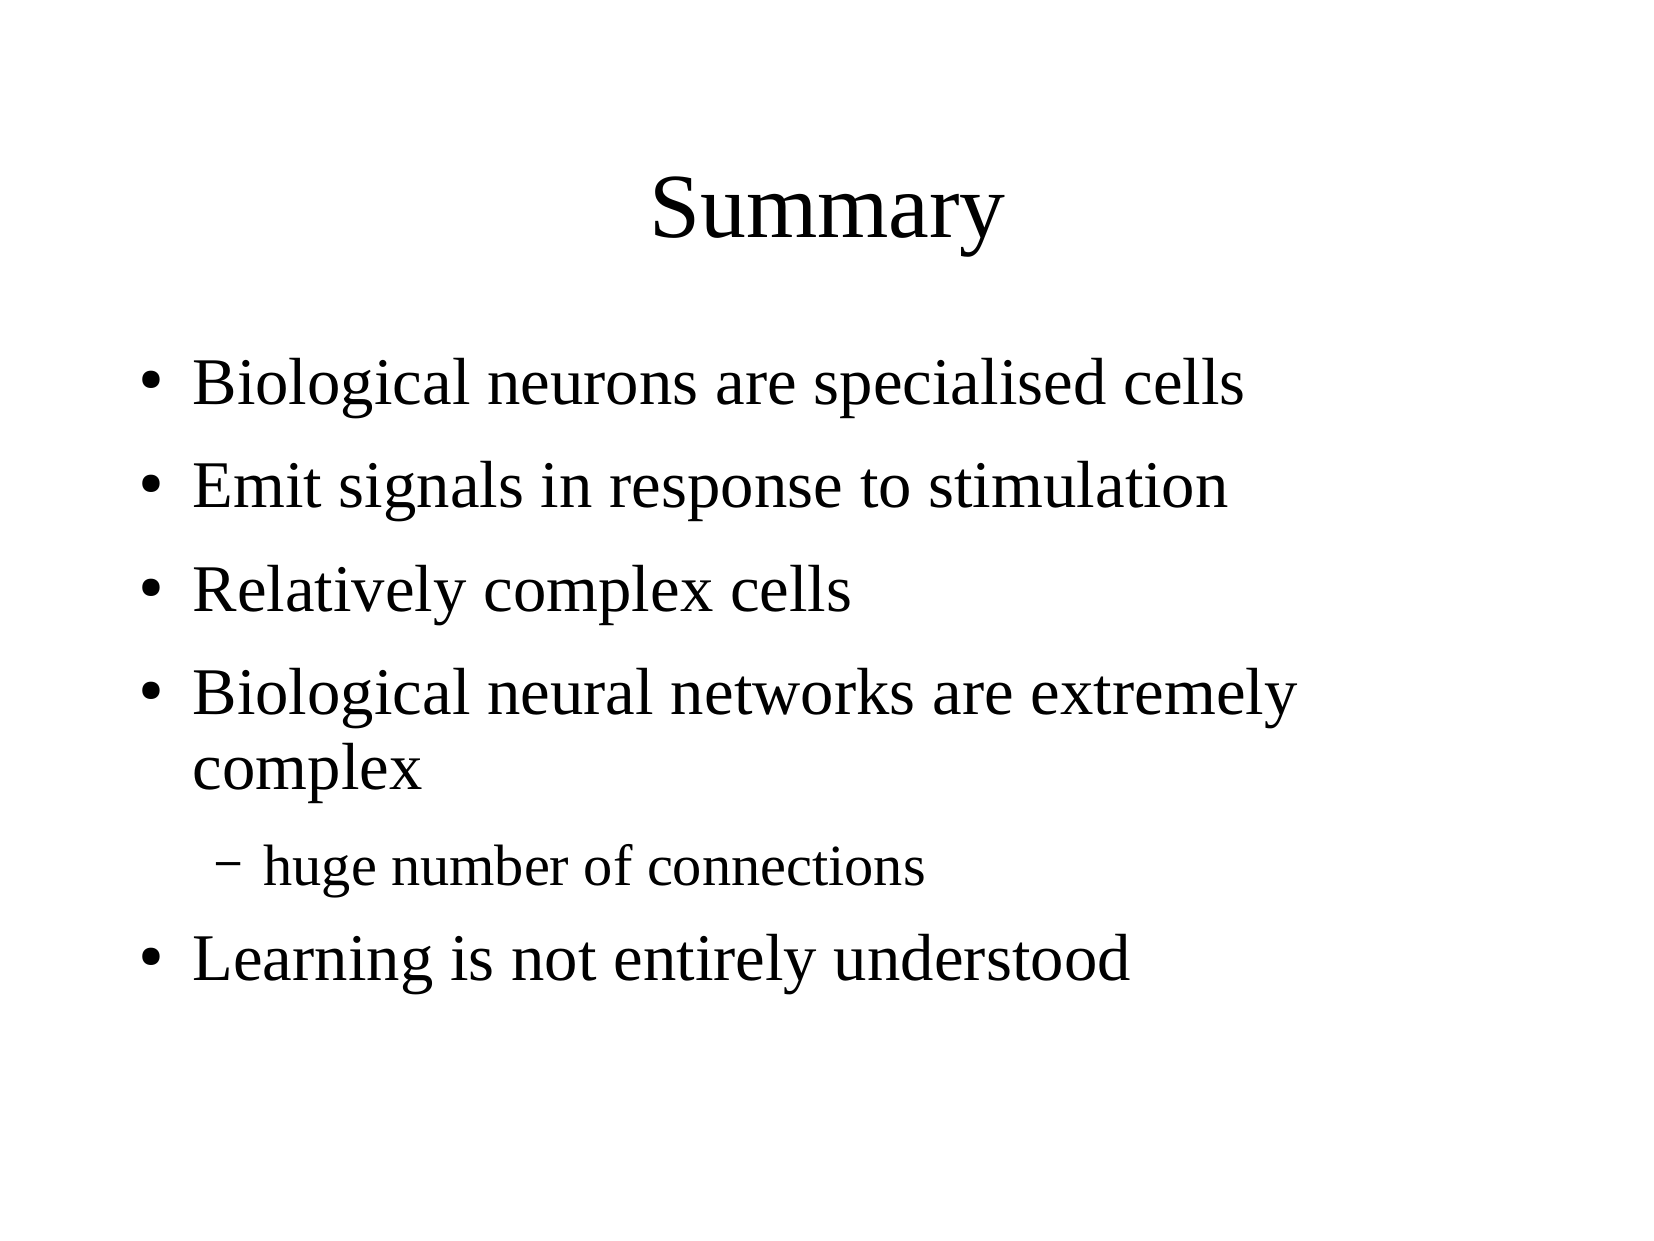

# Summary
Biological neurons are specialised cells
Emit signals in response to stimulation
Relatively complex cells
Biological neural networks are extremely complex
huge number of connections
Learning is not entirely understood